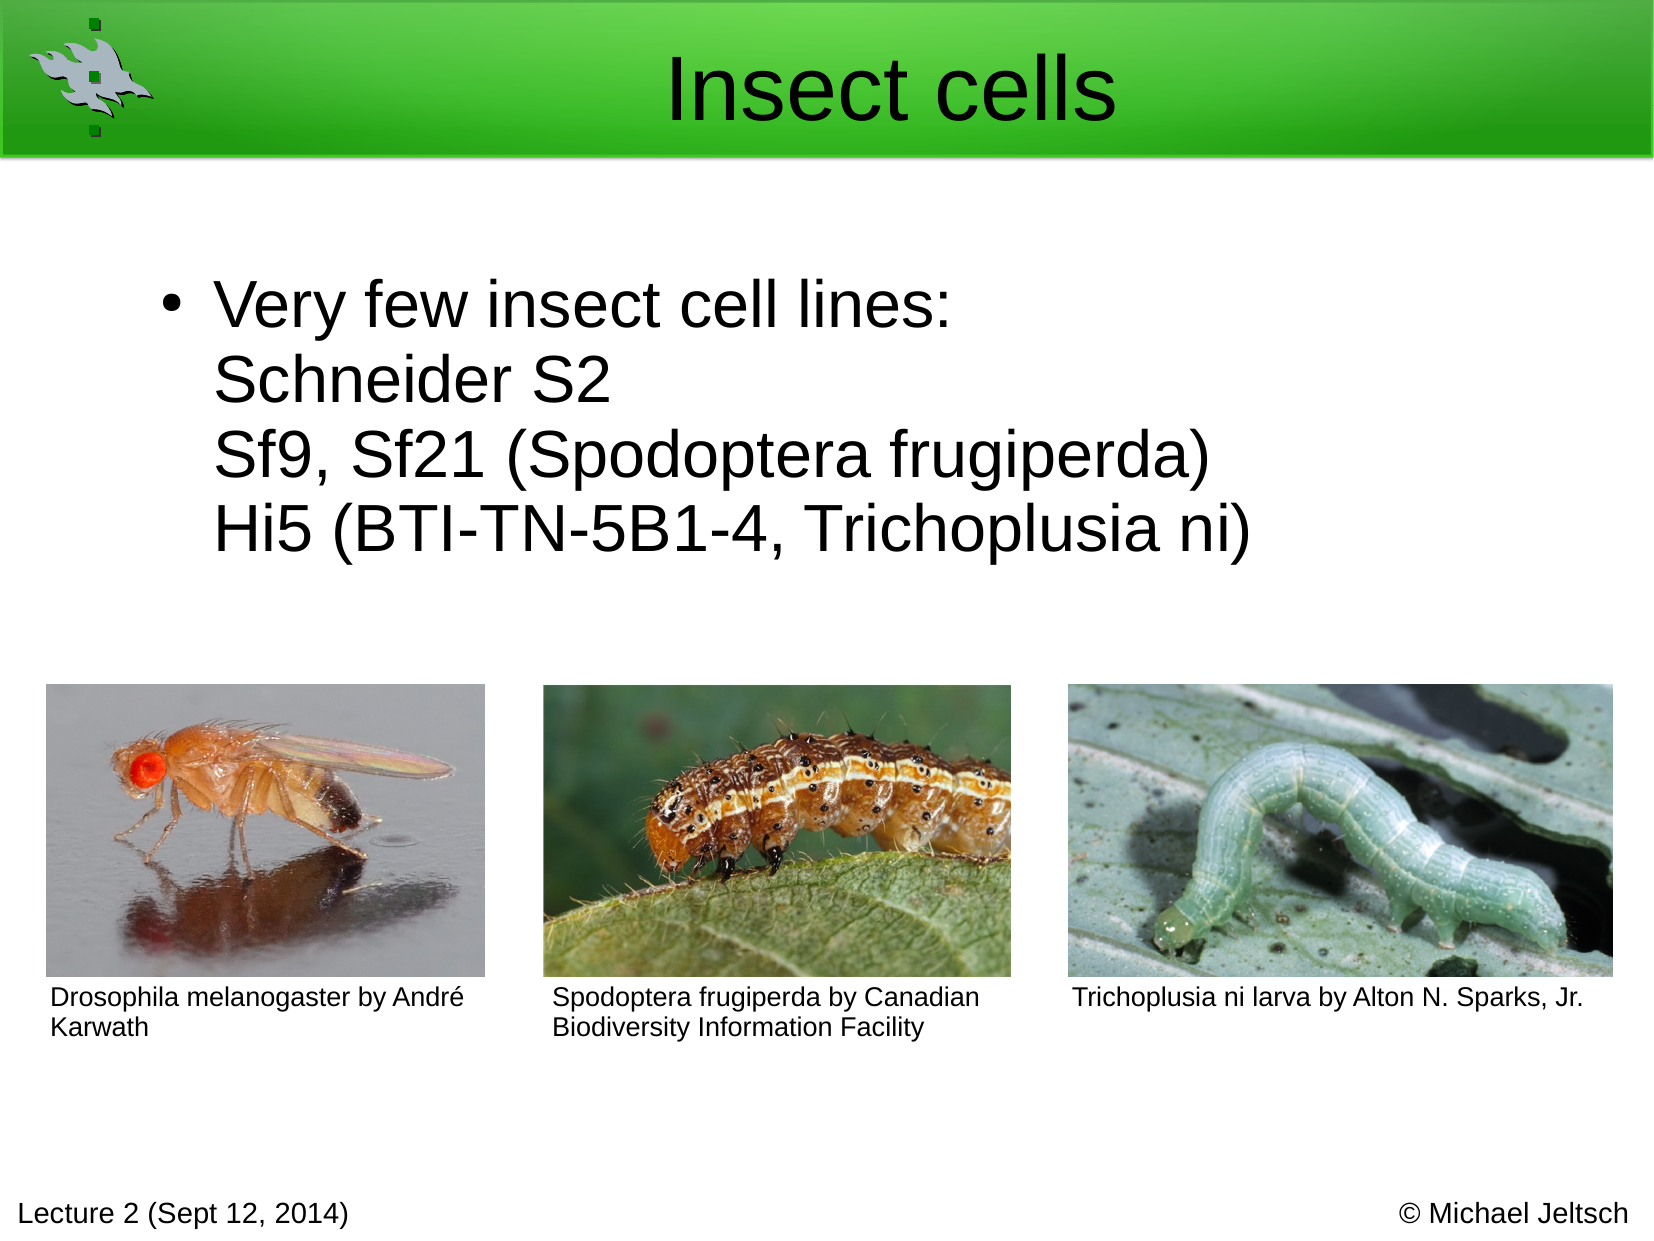

# Insect cells
Very few insect cell lines:
Schneider S2
Sf9, Sf21 (Spodoptera frugiperda)
Hi5 (BTI-TN-5B1-4, Trichoplusia ni)
Drosophila melanogaster by André
Karwath
Spodoptera frugiperda by Canadian Biodiversity Information Facility
Trichoplusia ni larva by Alton N. Sparks, Jr.